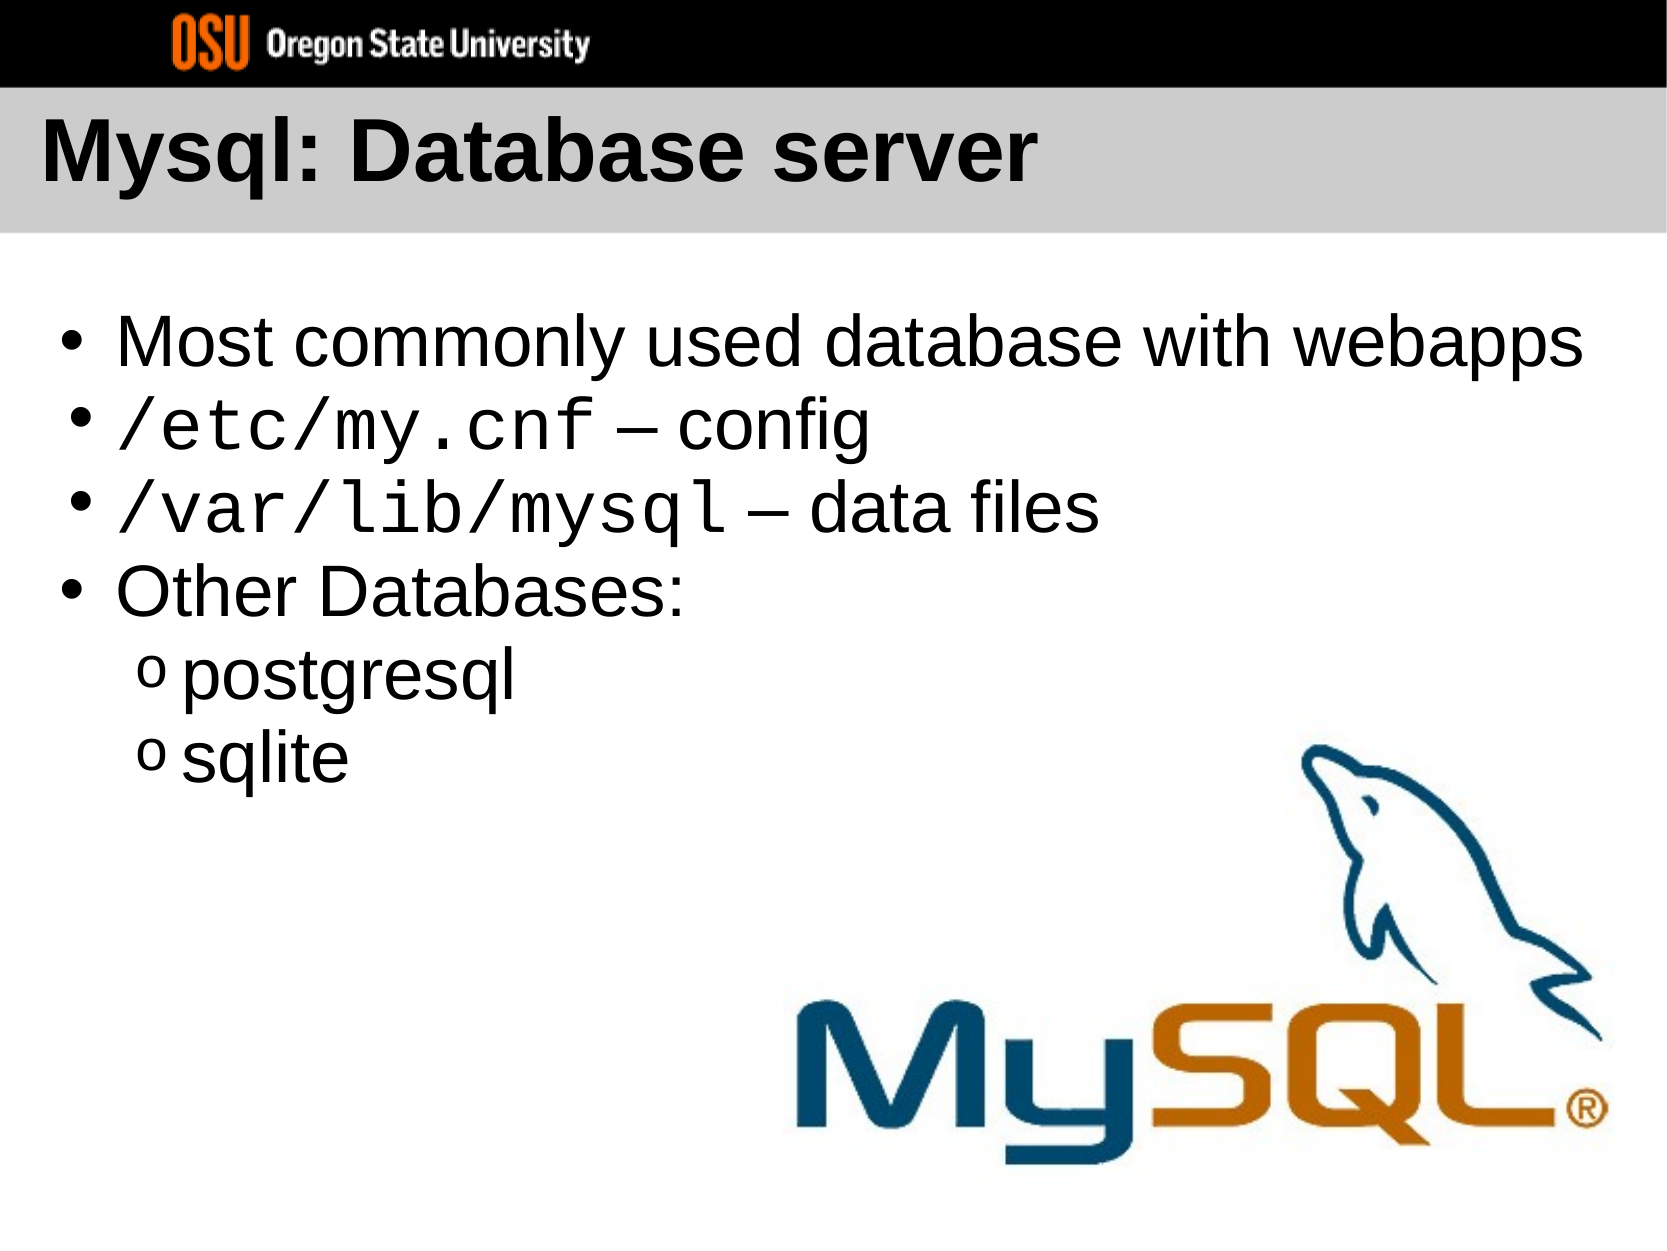

# Mysql: Database server
Most commonly used database with webapps
/etc/my.cnf – config
/var/lib/mysql – data files
Other Databases:
postgresql
sqlite